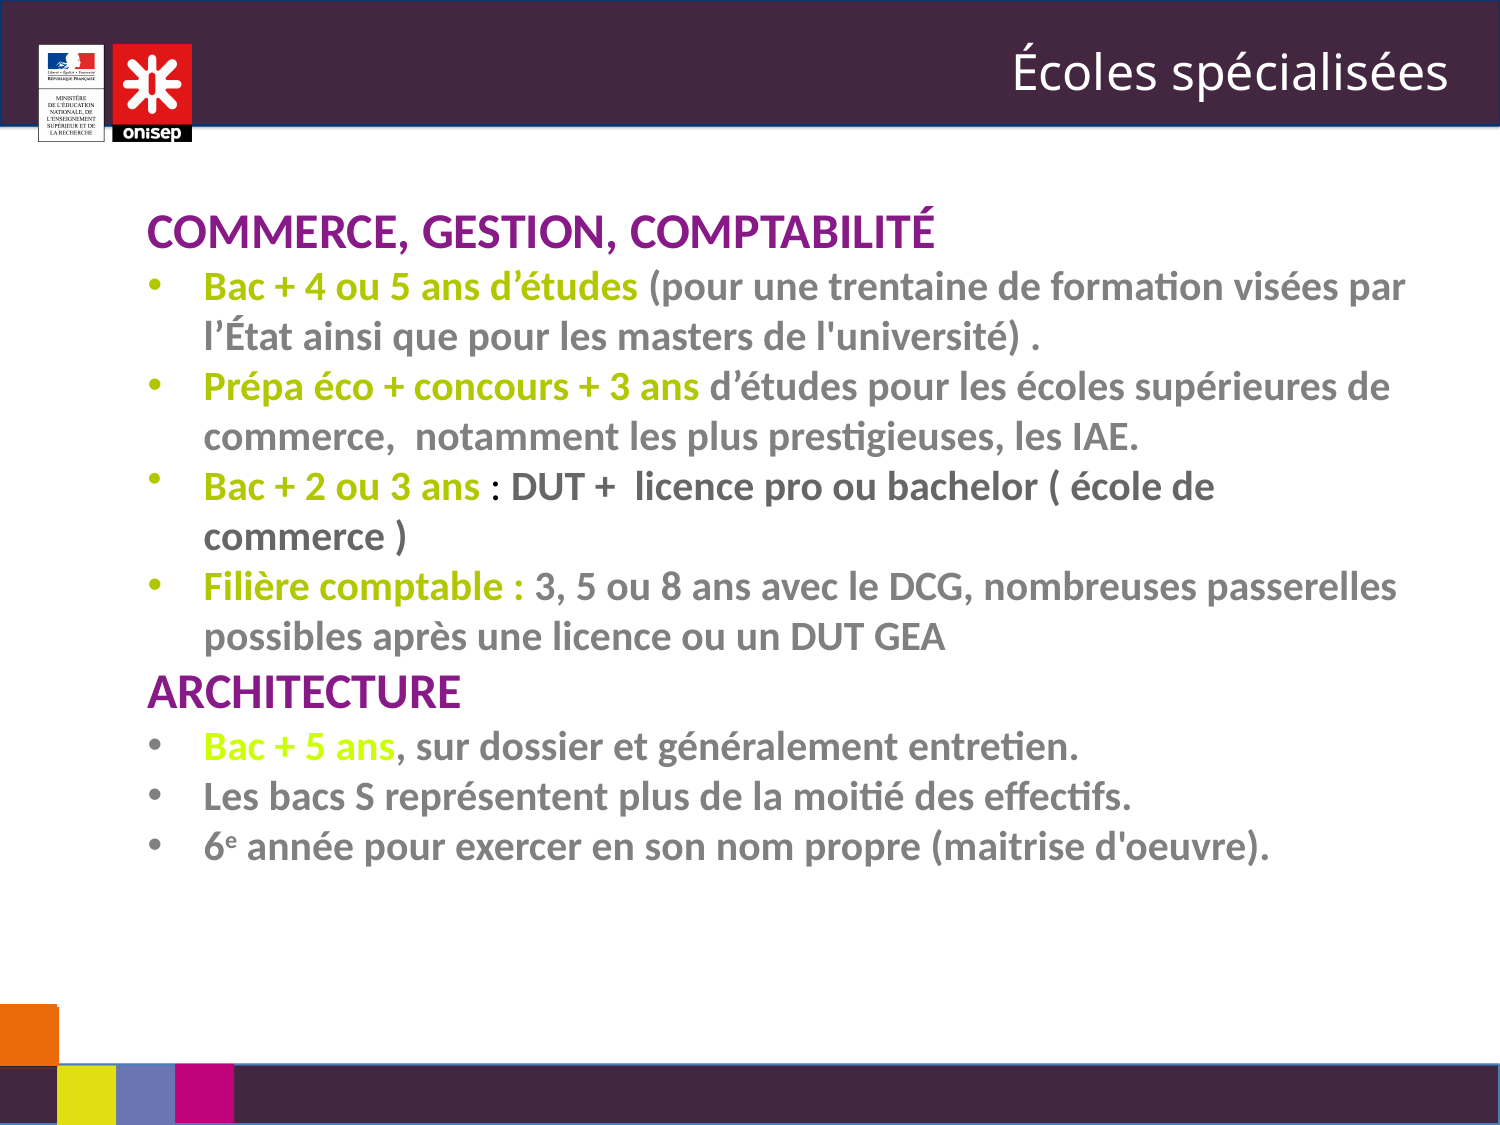

Écoles spécialisées
COMMERCE, GESTION, COMPTABILITÉ
Bac + 4 ou 5 ans d’études (pour une trentaine de formation visées par l’État ainsi que pour les masters de l'université) .
Prépa éco + concours + 3 ans d’études pour les écoles supérieures de commerce, notamment les plus prestigieuses, les IAE.
Bac + 2 ou 3 ans : DUT + licence pro ou bachelor ( école de commerce )
Filière comptable : 3, 5 ou 8 ans avec le DCG, nombreuses passerelles possibles après une licence ou un DUT GEA
ARCHITECTURE
Bac + 5 ans, sur dossier et généralement entretien.
Les bacs S représentent plus de la moitié des effectifs.
6e année pour exercer en son nom propre (maitrise d'oeuvre).